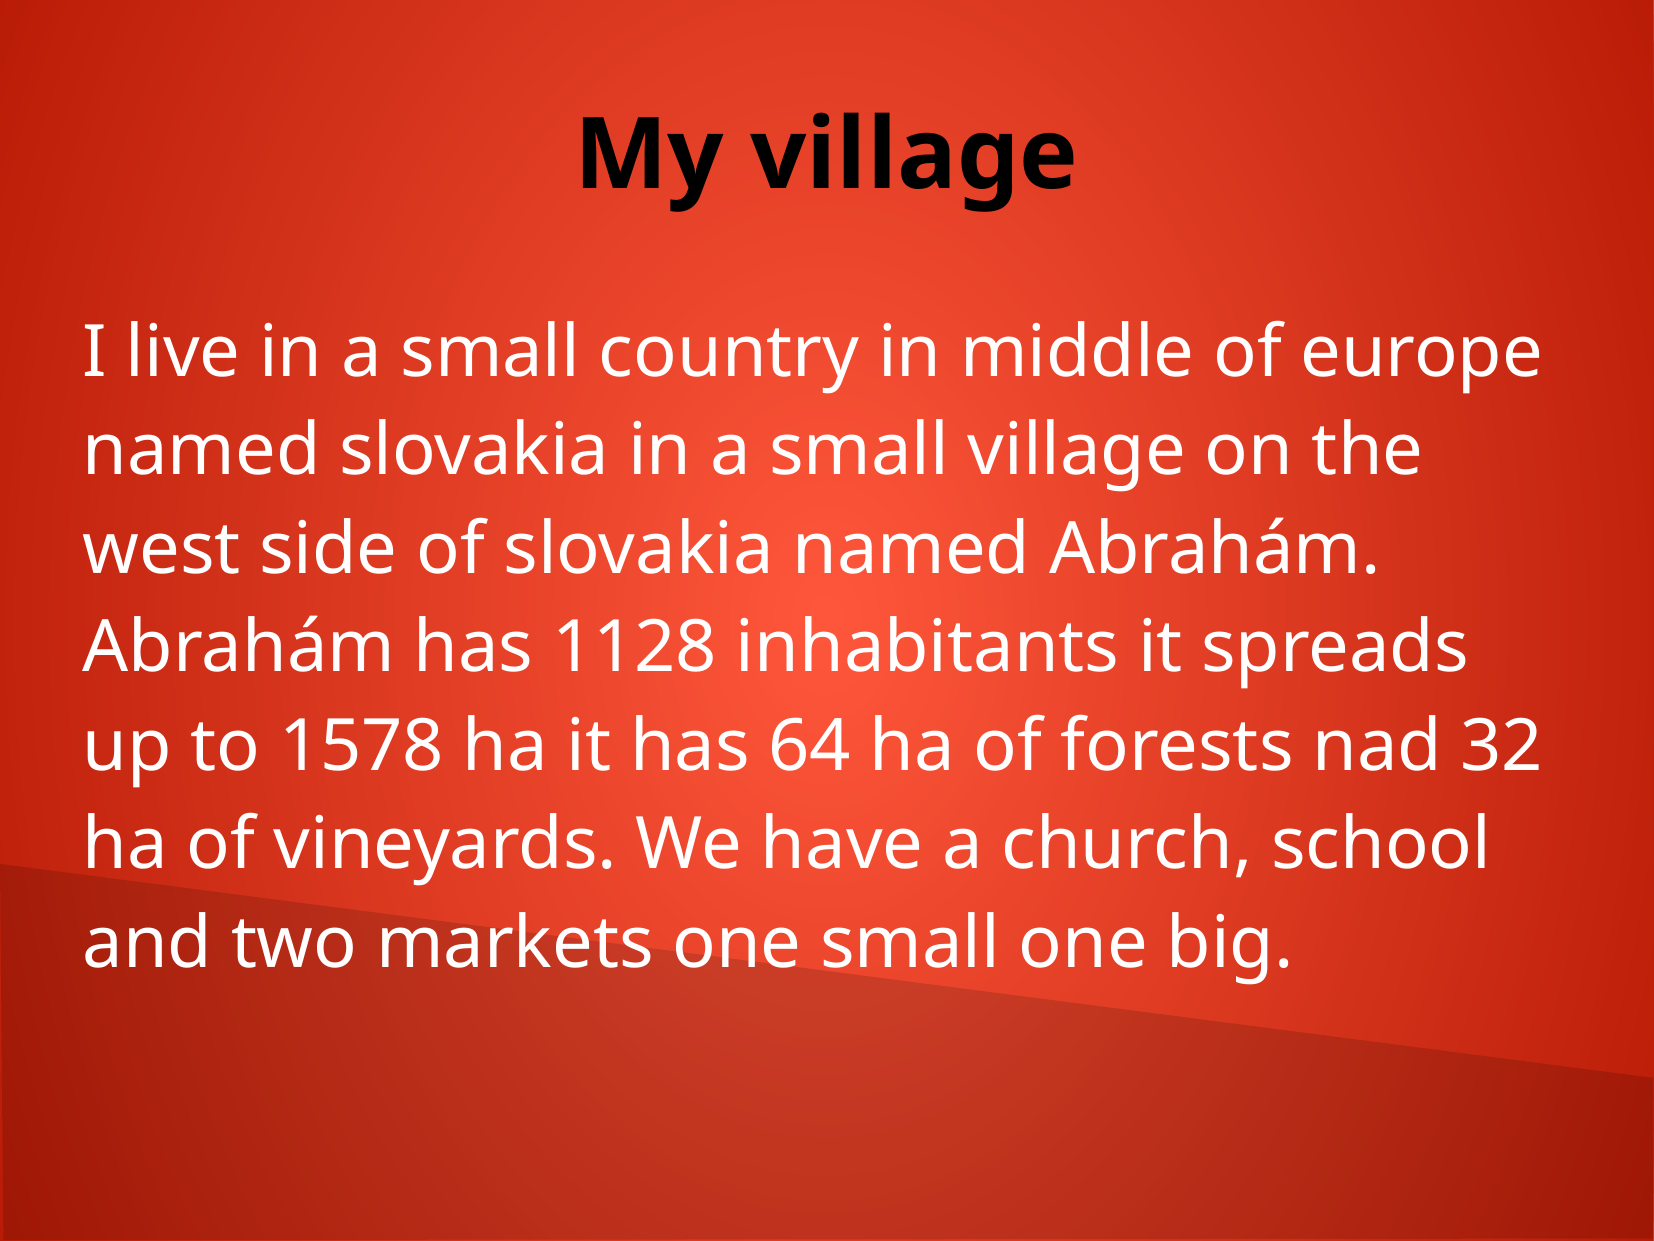

# My village
I live in a small country in middle of europe named slovakia in a small village on the west side of slovakia named Abrahám. Abrahám has 1128 inhabitants it spreads up to 1578 ha it has 64 ha of forests nad 32 ha of vineyards. We have a church, school and two markets one small one big.